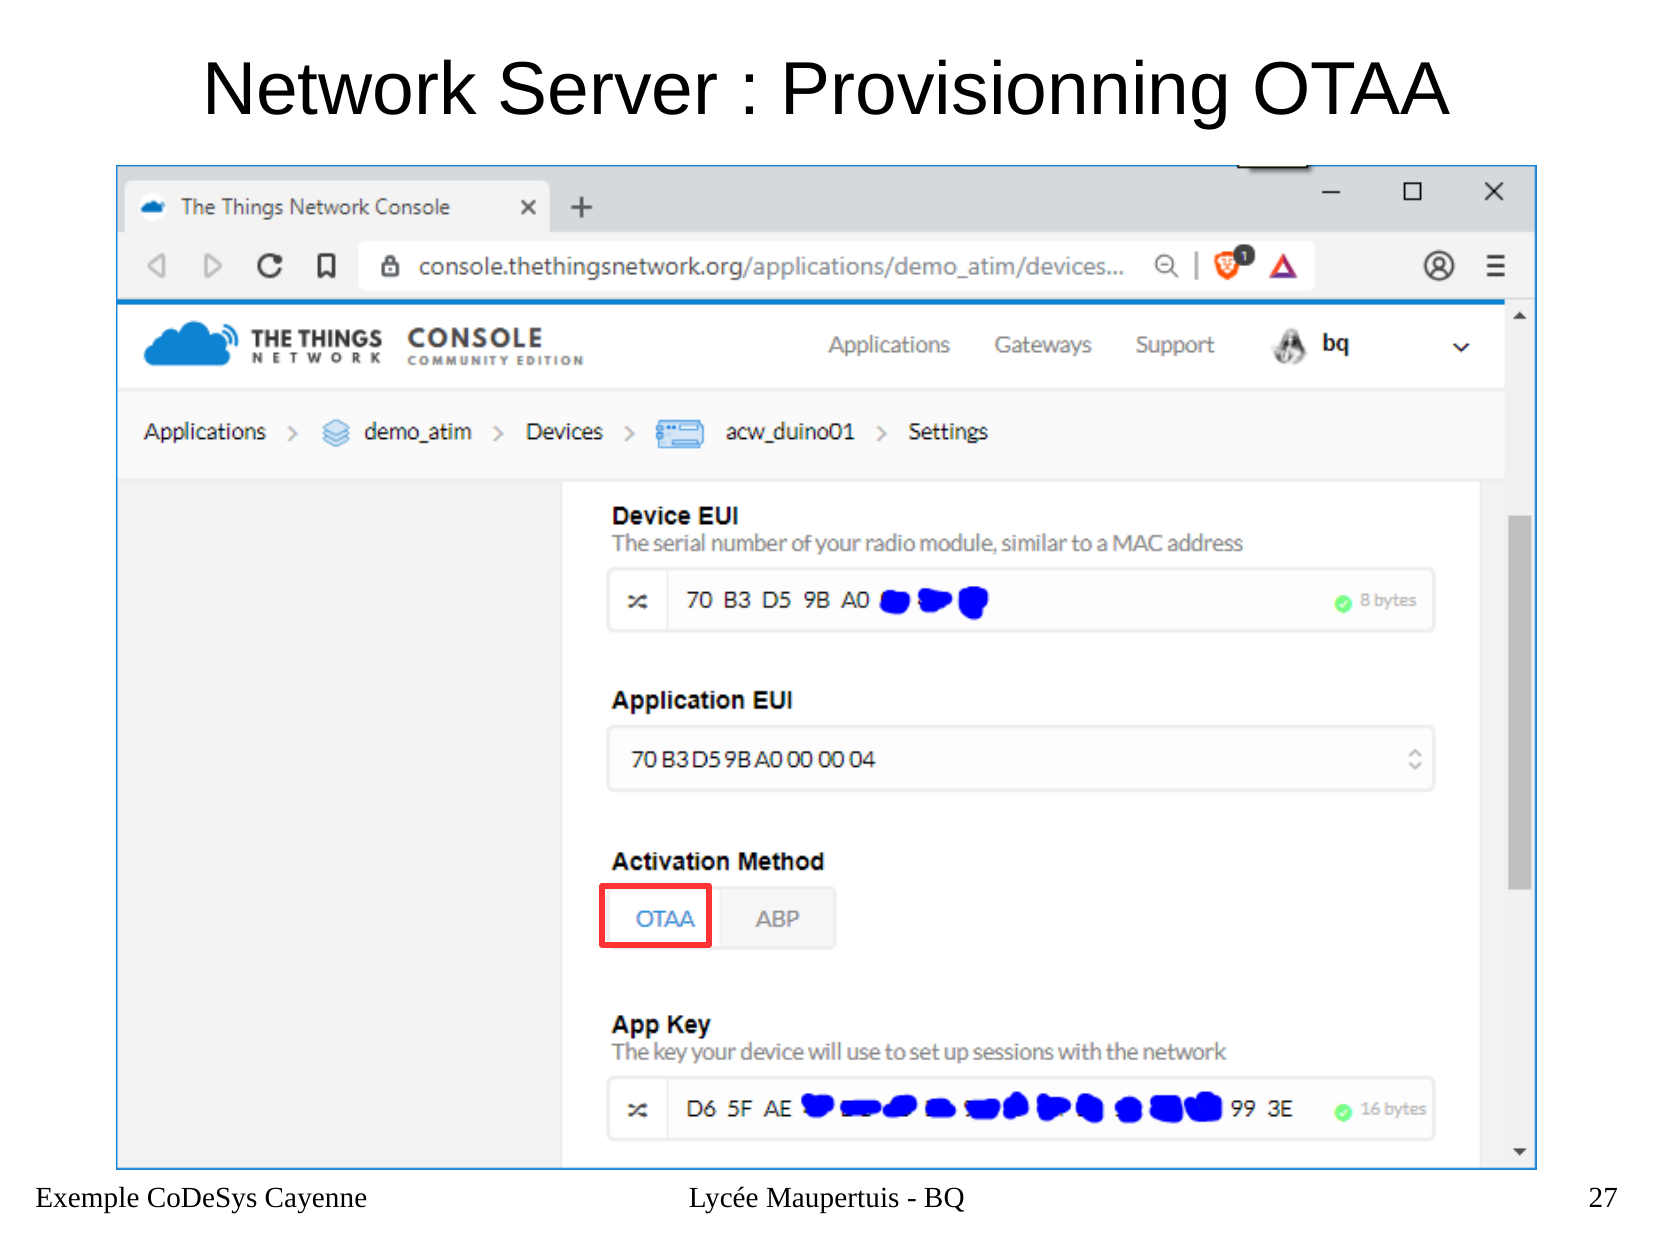

# Network Server : Provisionning OTAA
Exemple CoDeSys Cayenne
Lycée Maupertuis - BQ
27